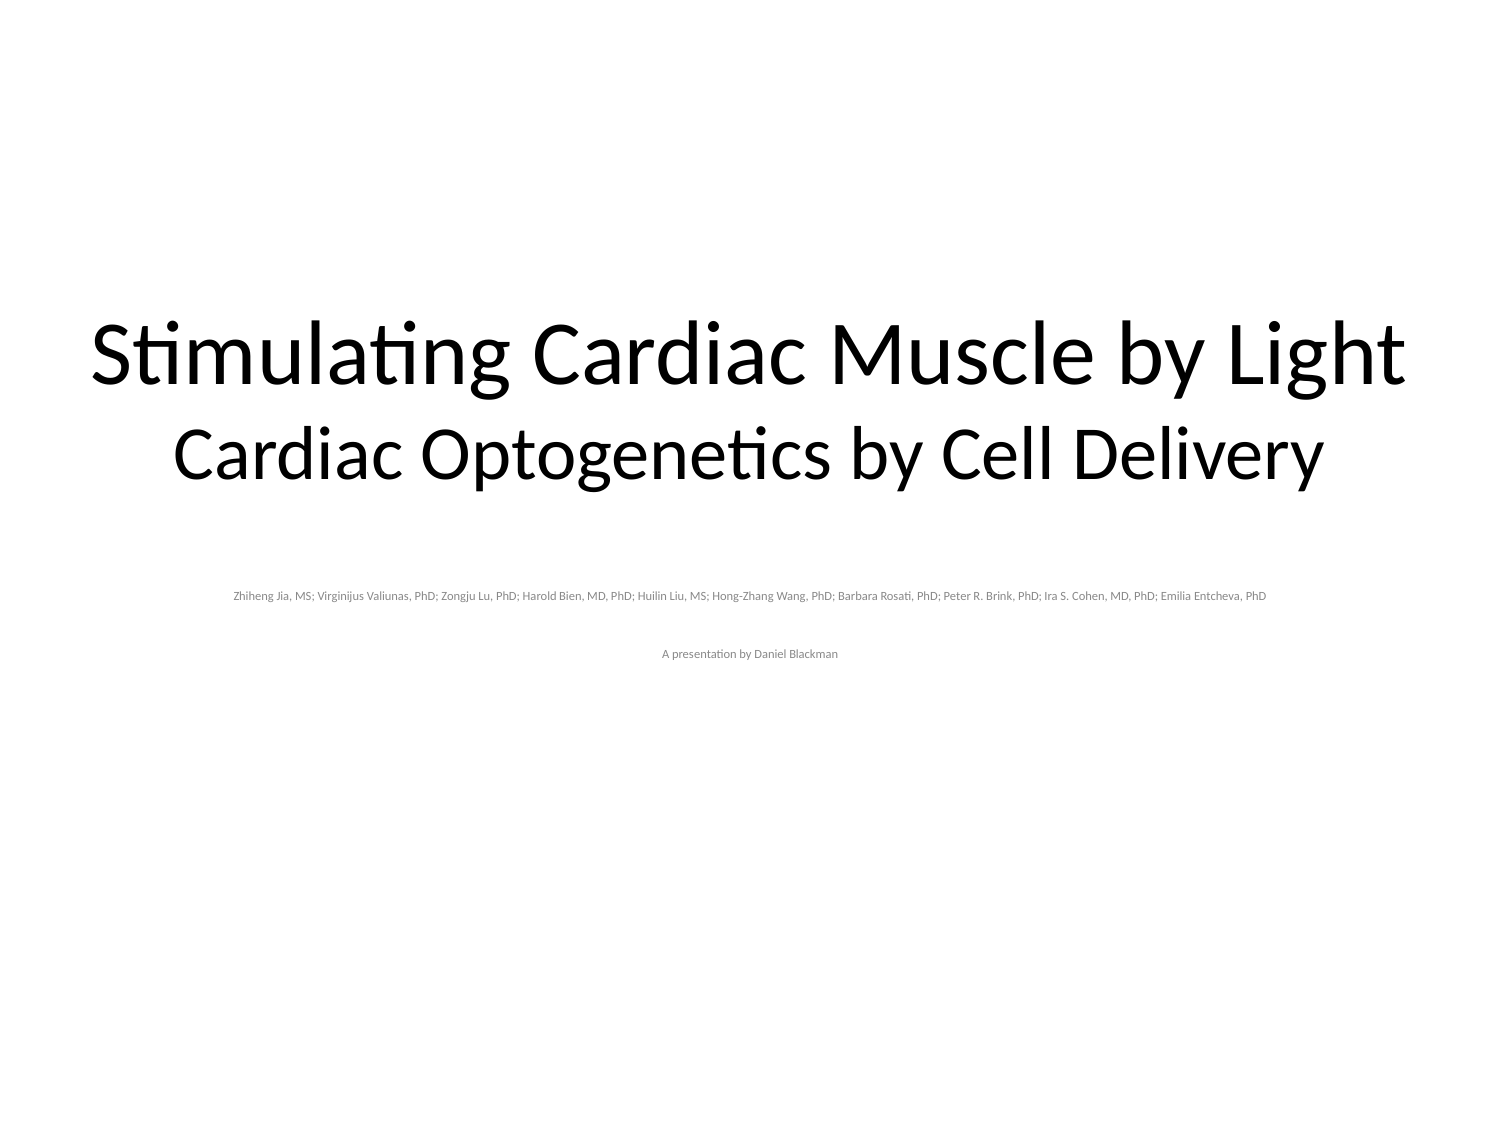

# Stimulating Cardiac Muscle by Light Cardiac Optogenetics by Cell Delivery
Zhiheng Jia, MS; Virginijus Valiunas, PhD; Zongju Lu, PhD; Harold Bien, MD, PhD; Huilin Liu, MS; Hong-Zhang Wang, PhD; Barbara Rosati, PhD; Peter R. Brink, PhD; Ira S. Cohen, MD, PhD; Emilia Entcheva, PhD
A presentation by Daniel Blackman